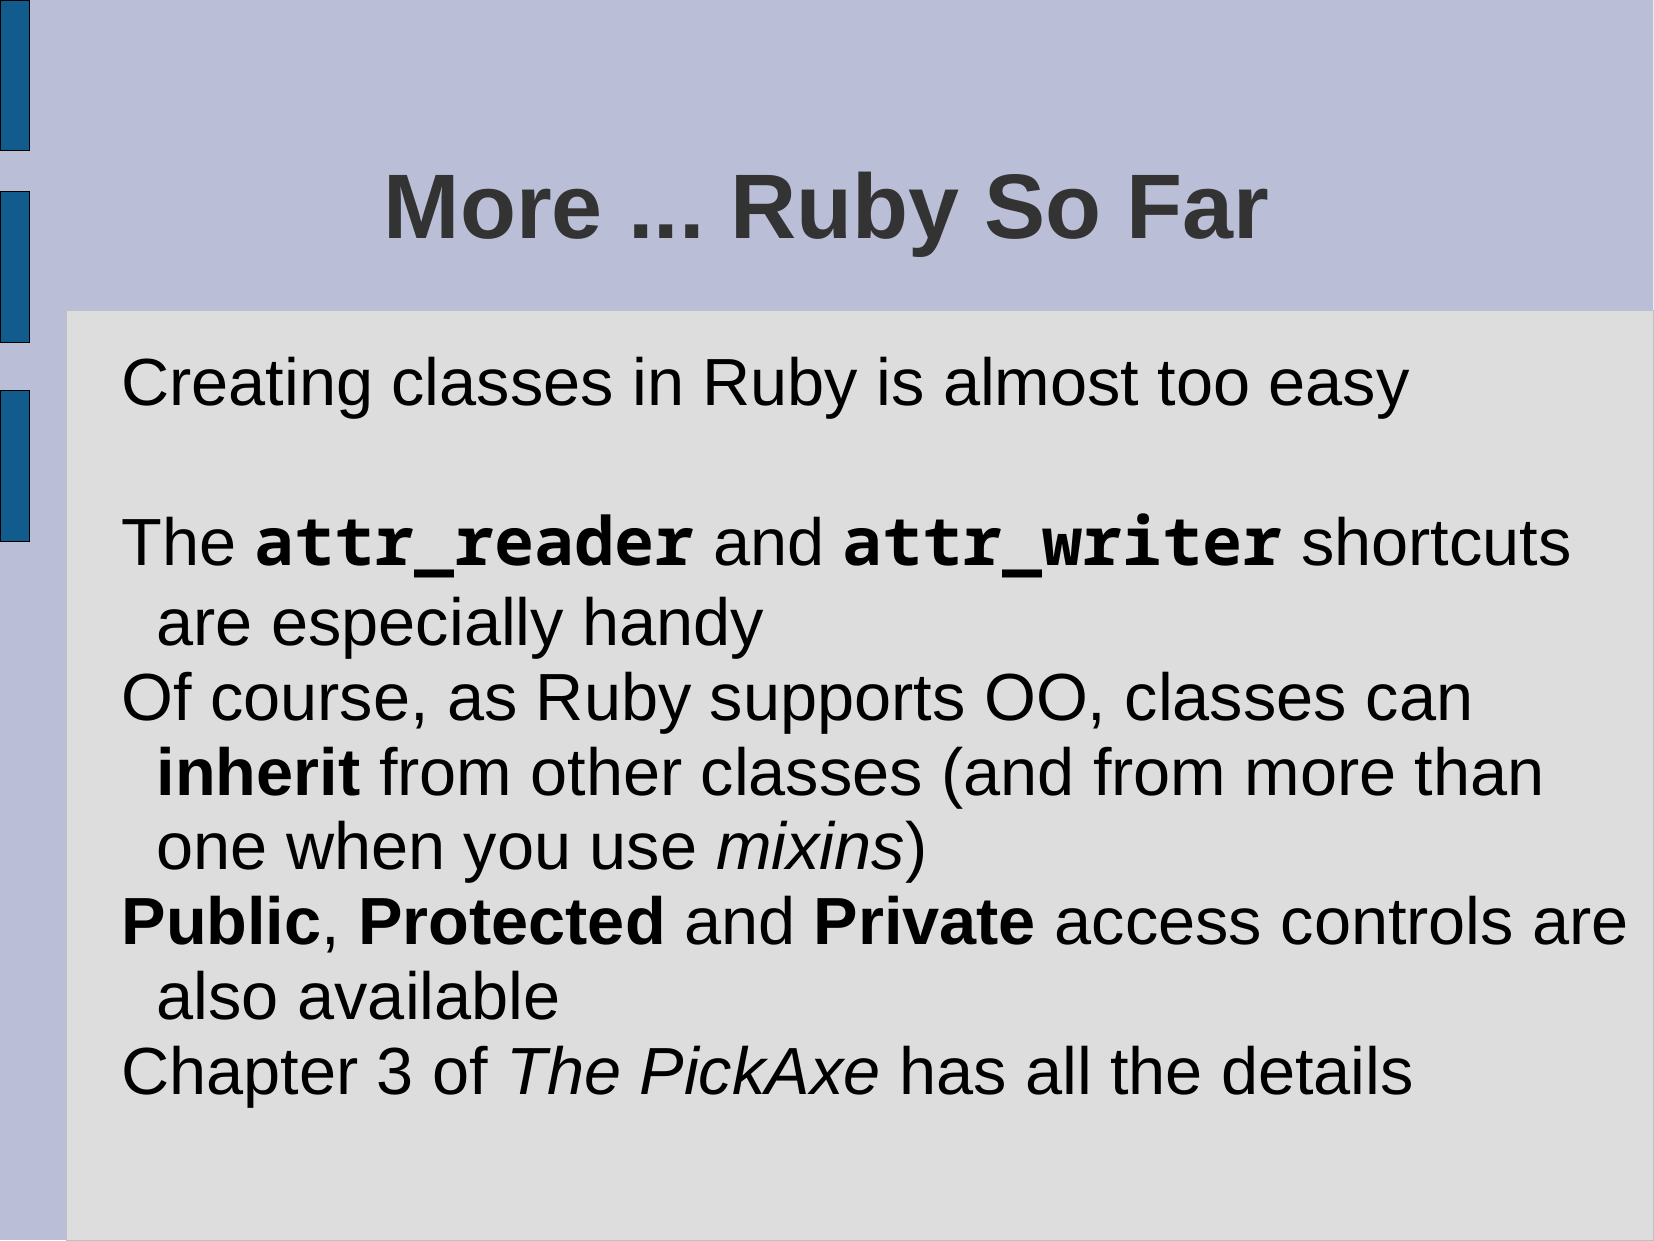

# More ... Ruby So Far
Creating classes in Ruby is almost too easy
The attr_reader and attr_writer shortcuts are especially handy
Of course, as Ruby supports OO, classes can inherit from other classes (and from more than one when you use mixins)
Public, Protected and Private access controls are also available
Chapter 3 of The PickAxe has all the details